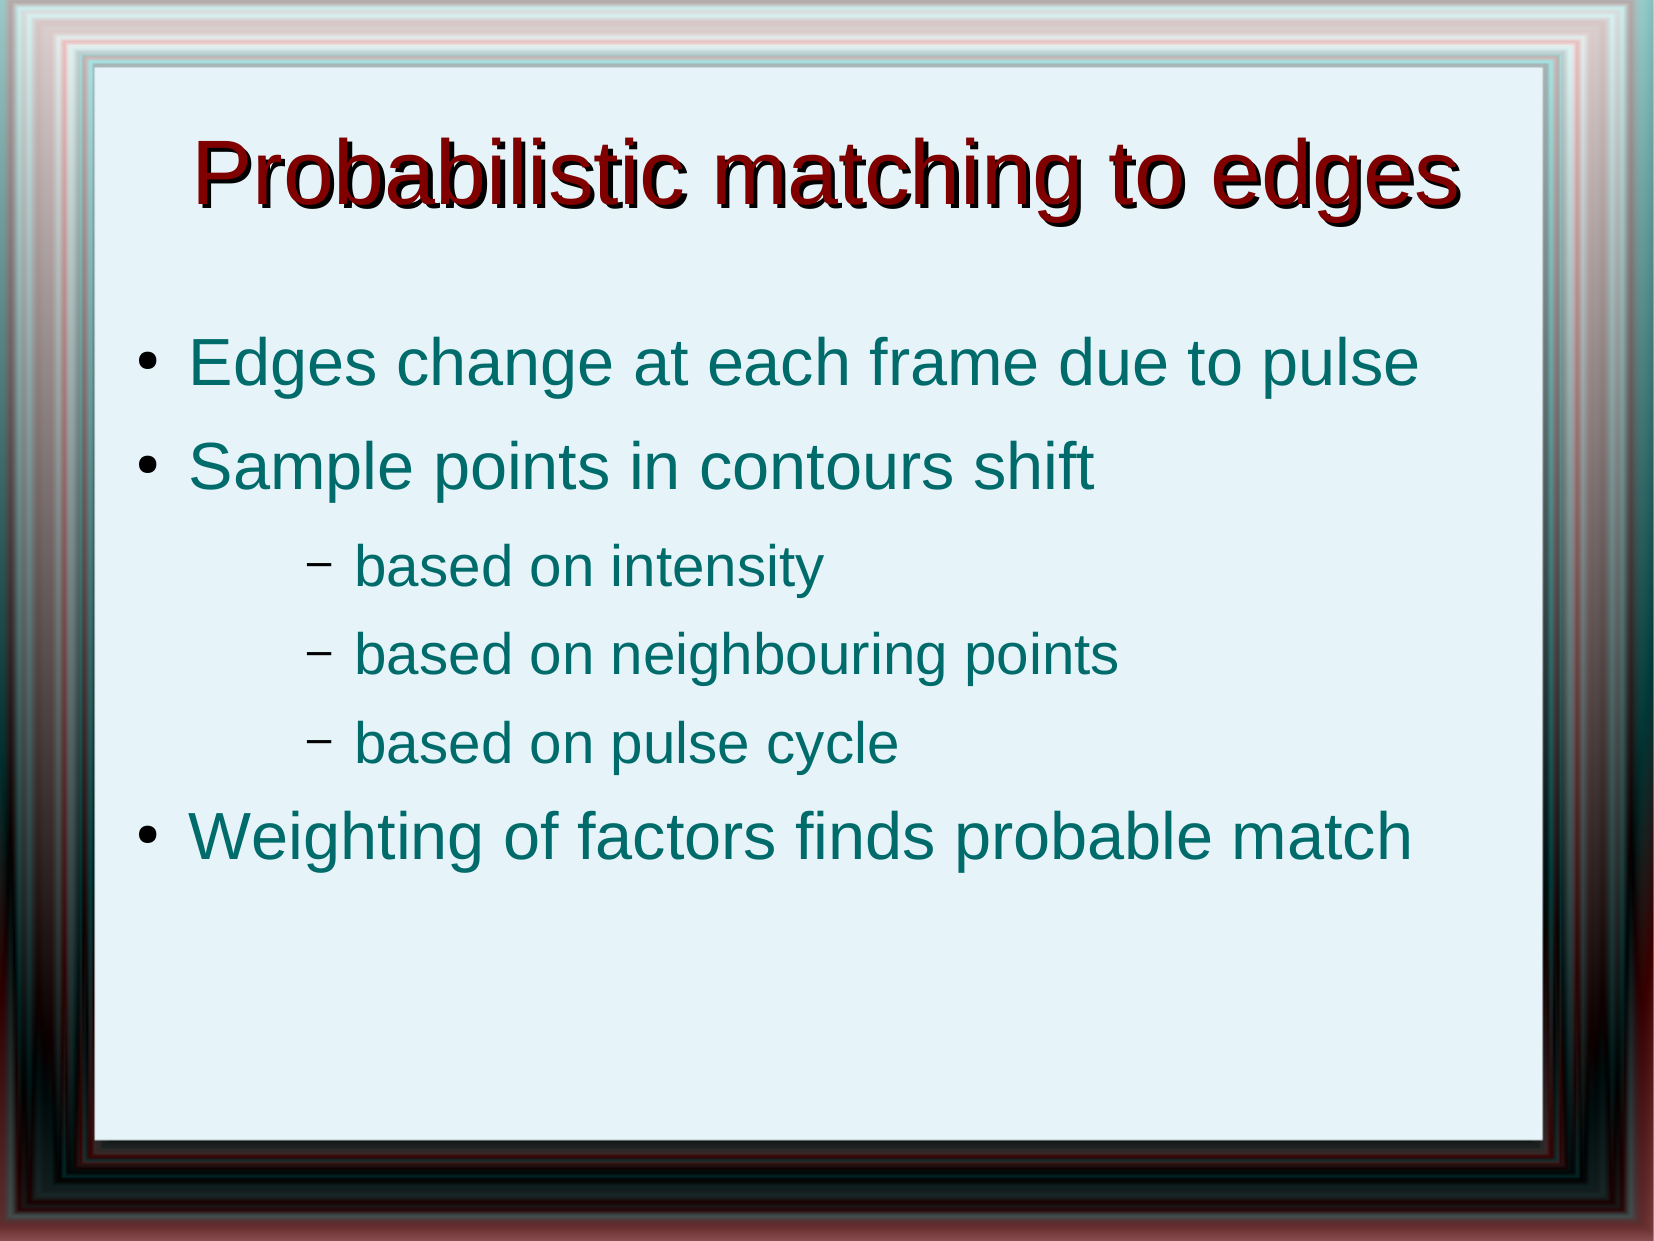

# Probabilistic matching to edges
Edges change at each frame due to pulse
Sample points in contours shift
based on intensity
based on neighbouring points
based on pulse cycle
Weighting of factors finds probable match